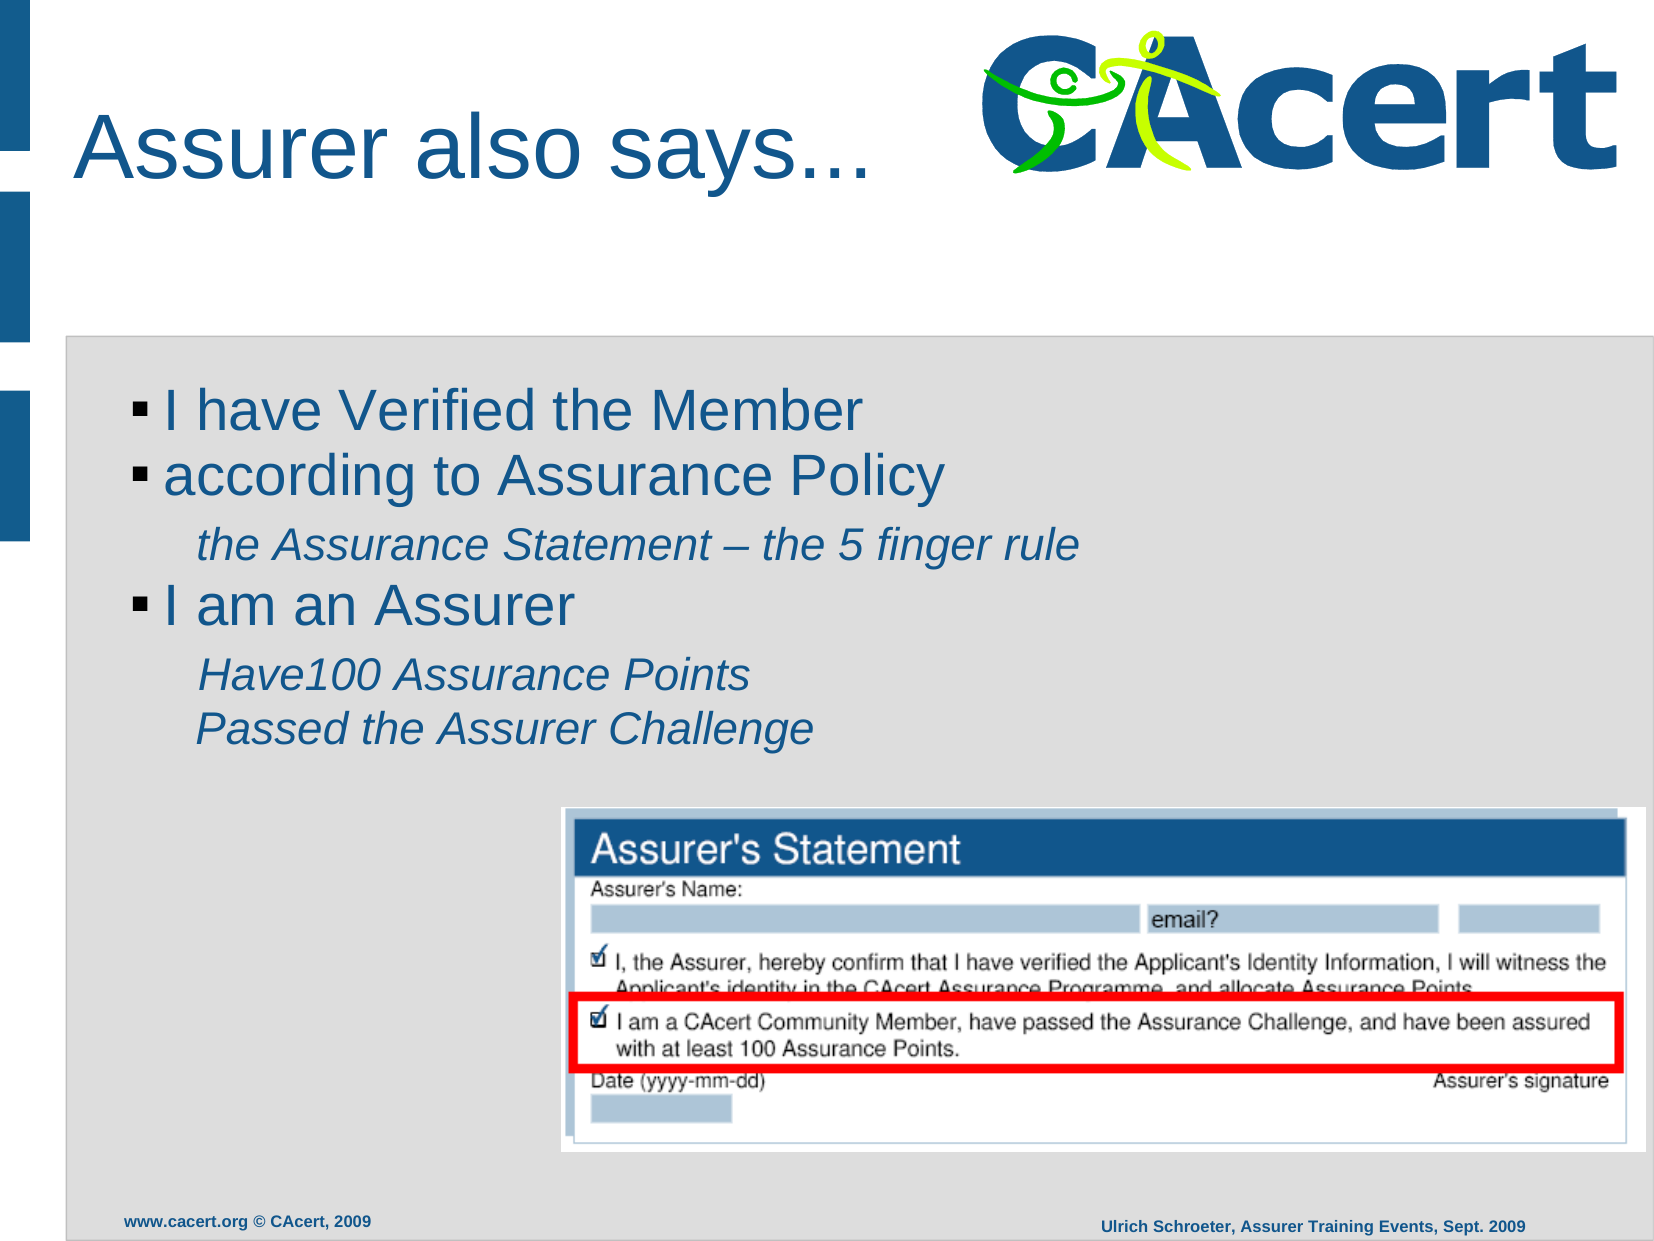

Assurer also says...
 I have Verified the Member
 according to Assurance Policy
 the Assurance Statement – the 5 finger rule
 I am an Assurer
 Have100 Assurance Points
 Passed the Assurer Challenge